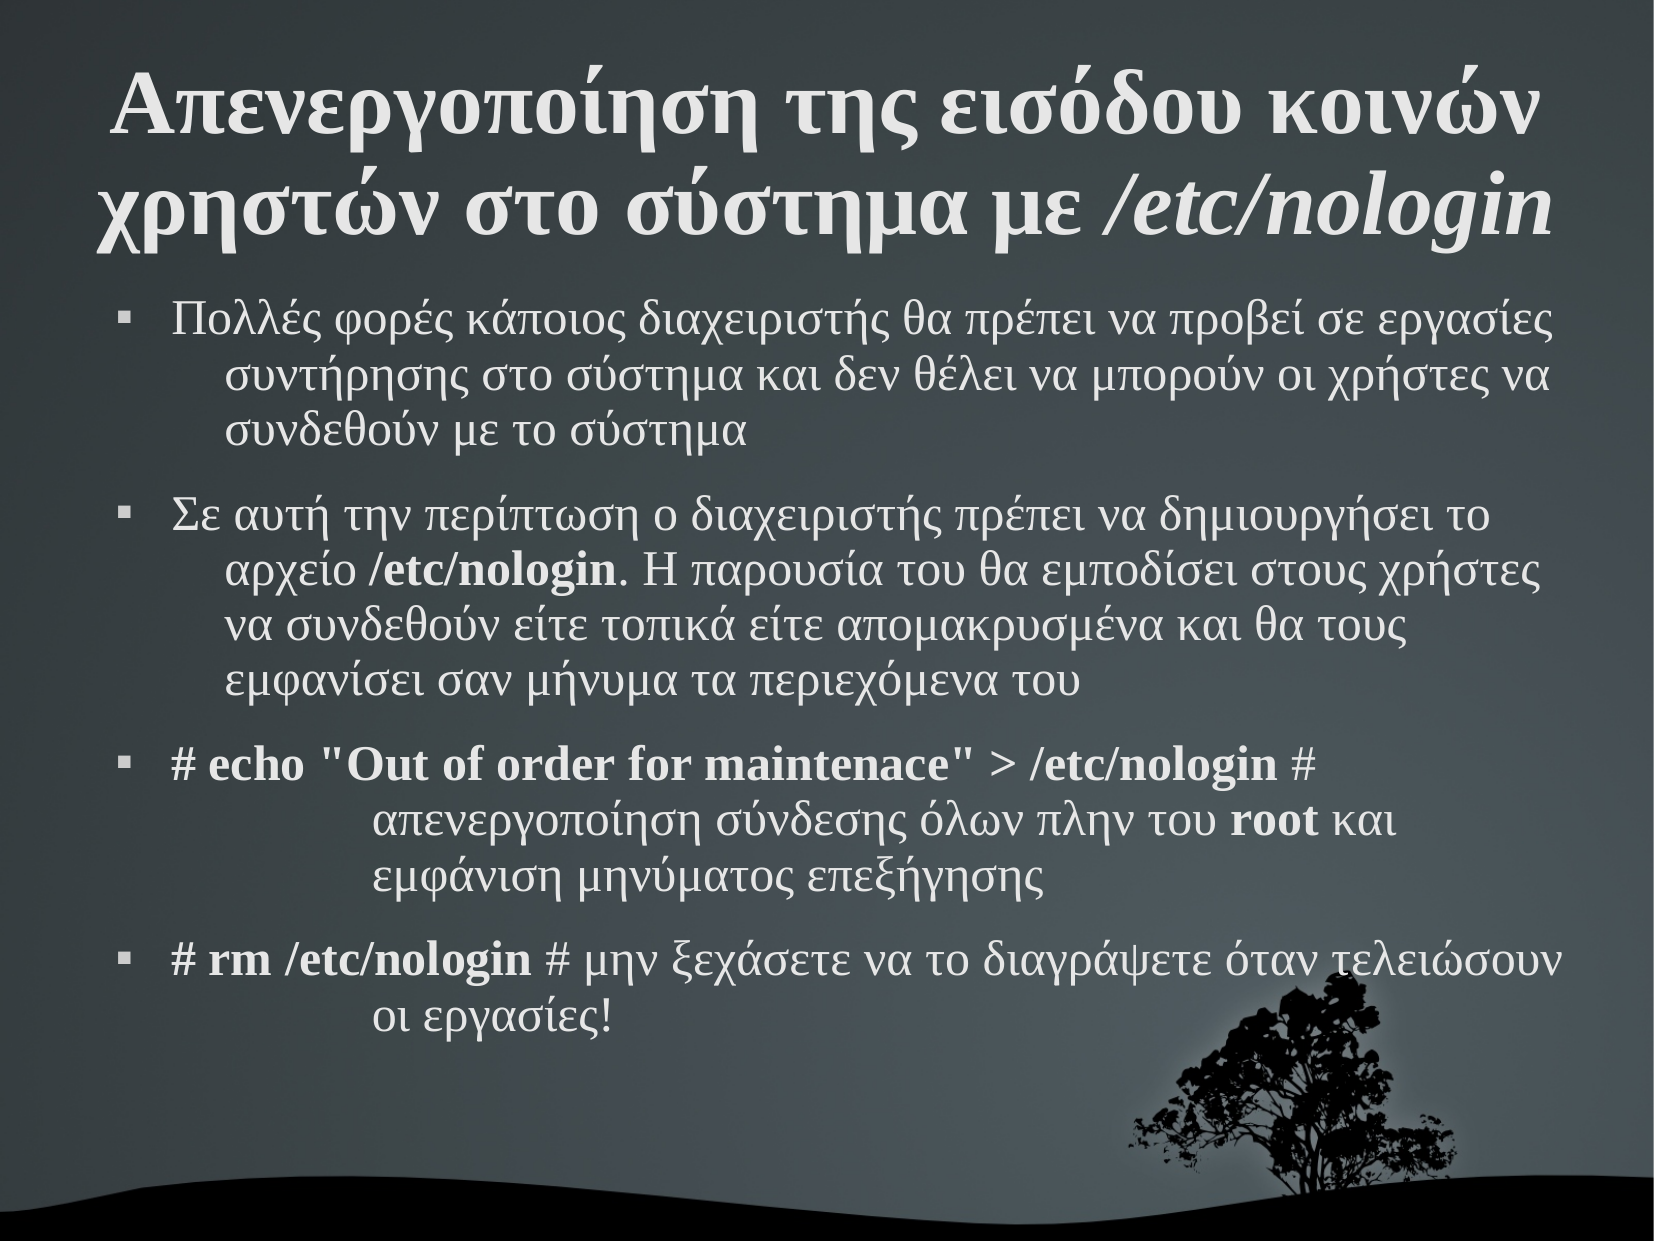

# Απενεργοποίηση της εισόδου κοινών χρηστών στο σύστημα με /etc/nologin
Πολλές φορές κάποιος διαχειριστής θα πρέπει να προβεί σε εργασίες συντήρησης στο σύστημα και δεν θέλει να μπορούν οι χρήστες να συνδεθούν με το σύστημα
Σε αυτή την περίπτωση ο διαχειριστής πρέπει να δημιουργήσει το αρχείο /etc/nologin. Η παρουσία του θα εμποδίσει στους χρήστες να συνδεθούν είτε τοπικά είτε απομακρυσμένα και θα τους εμφανίσει σαν μήνυμα τα περιεχόμενα του
# echo "Out of order for maintenace" > /etc/nologin # 						απενεργοποίηση σύνδεσης όλων πλην του root και 				εμφάνιση μηνύματος επεξήγησης
# rm /etc/nologin # μην ξεχάσετε να το διαγράψετε όταν τελειώσουν 		οι εργασίες!